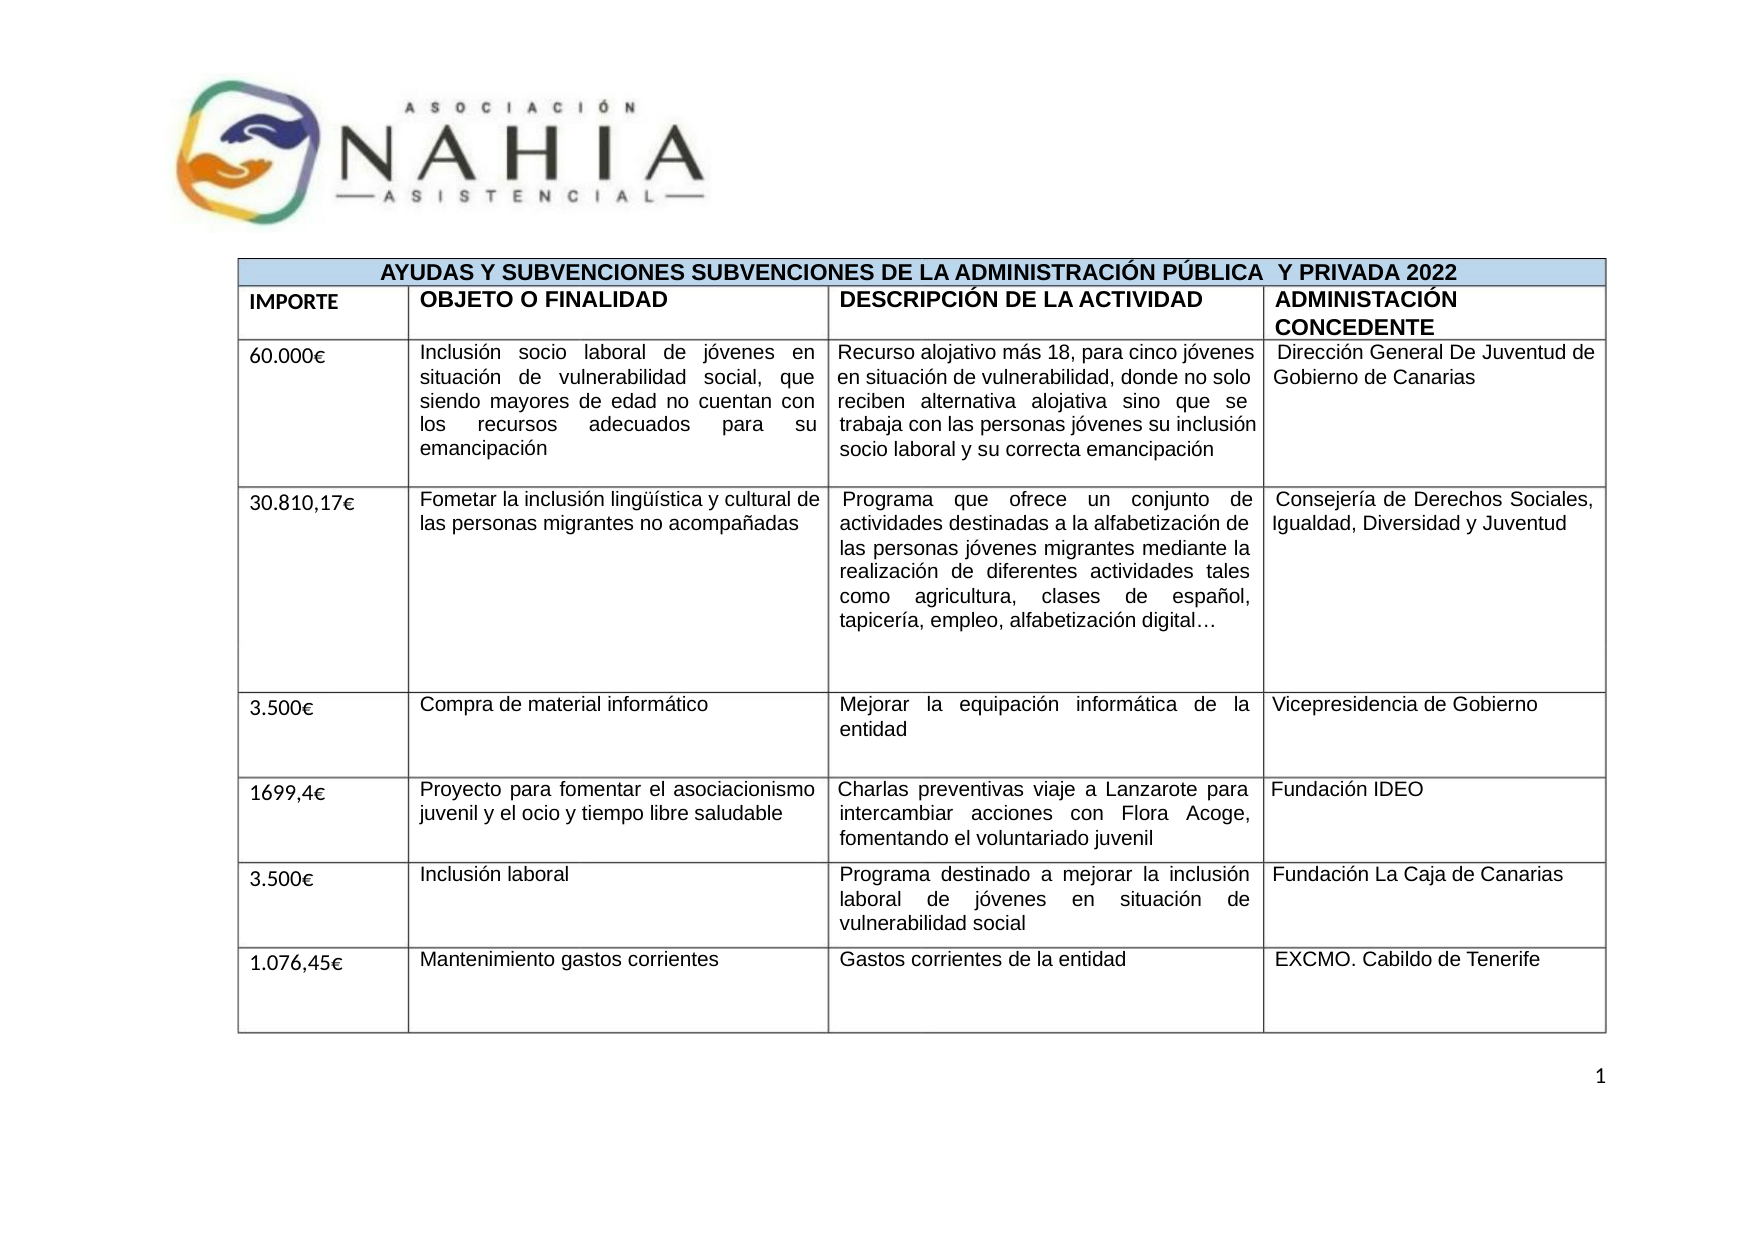

AYUDAS Y SUBVENCIONES SUBVENCIONES DE LA ADMINISTRACIÓN PÚBLICA Y PRIVADA 2022
IMPORTE
OBJETO O FINALIDAD
DESCRIPCIÓN DE LA ACTIVIDAD
ADMINISTACIÓN
CONCEDENTE
60.000€
Inclusión socio laboral de jóvenes en Recurso alojativo más 18, para cinco jóvenes Dirección General De Juventud de
situación de vulnerabilidad social, que en situación de vulnerabilidad, donde no solo Gobierno de Canarias
siendo mayores de edad no cuentan con reciben alternativa alojativa sino que se
los
recursos
adecuados
para
su trabaja con las personas jóvenes su inclusión
socio laboral y su correcta emancipación
emancipación
30.810,17€
Fometar la inclusión lingüística y cultural de Programa que ofrece un conjunto de Consejería de Derechos Sociales,
las personas migrantes no acompañadas
actividades destinadas a la alfabetización de Igualdad, Diversidad y Juventud
las personas jóvenes migrantes mediante la
realización de diferentes actividades tales
como agricultura, clases de español,
tapicería, empleo, alfabetización digital…
3.500€
Compra de material informático
Mejorar la equipación informática de la Vicepresidencia de Gobierno
entidad
1699,4€
3.500€
Proyecto para fomentar el asociacionismo Charlas preventivas viaje a Lanzarote para Fundación IDEO
juvenil y el ocio y tiempo libre saludable
intercambiar acciones con Flora Acoge,
fomentando el voluntariado juvenil
Inclusión laboral
Programa destinado a mejorar la inclusión Fundación La Caja de Canarias
laboral de jóvenes en situación de
vulnerabilidad social
1.076,45€
Mantenimiento gastos corrientes
Gastos corrientes de la entidad
EXCMO. Cabildo de Tenerife
1